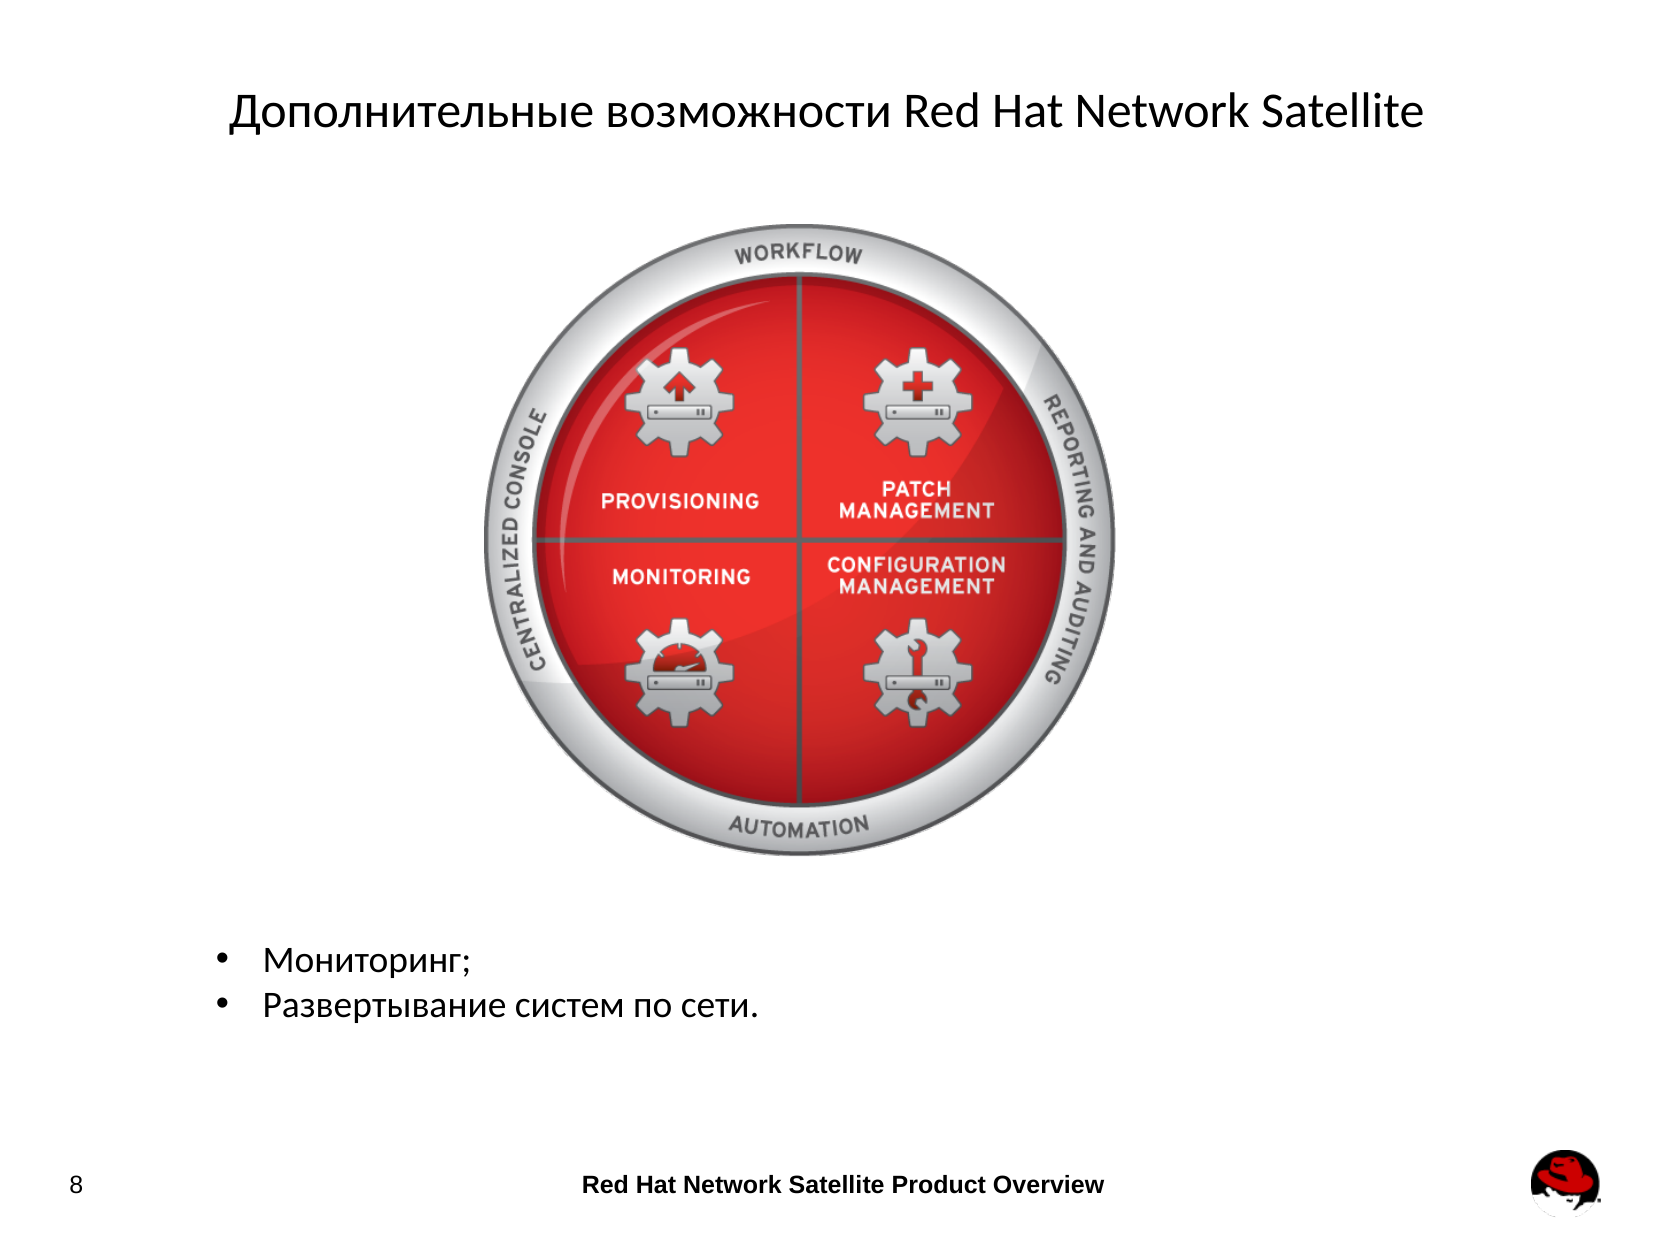

# Дополнительные возможности Red Hat Network Satellite
Мониторинг;
Развертывание систем по сети.